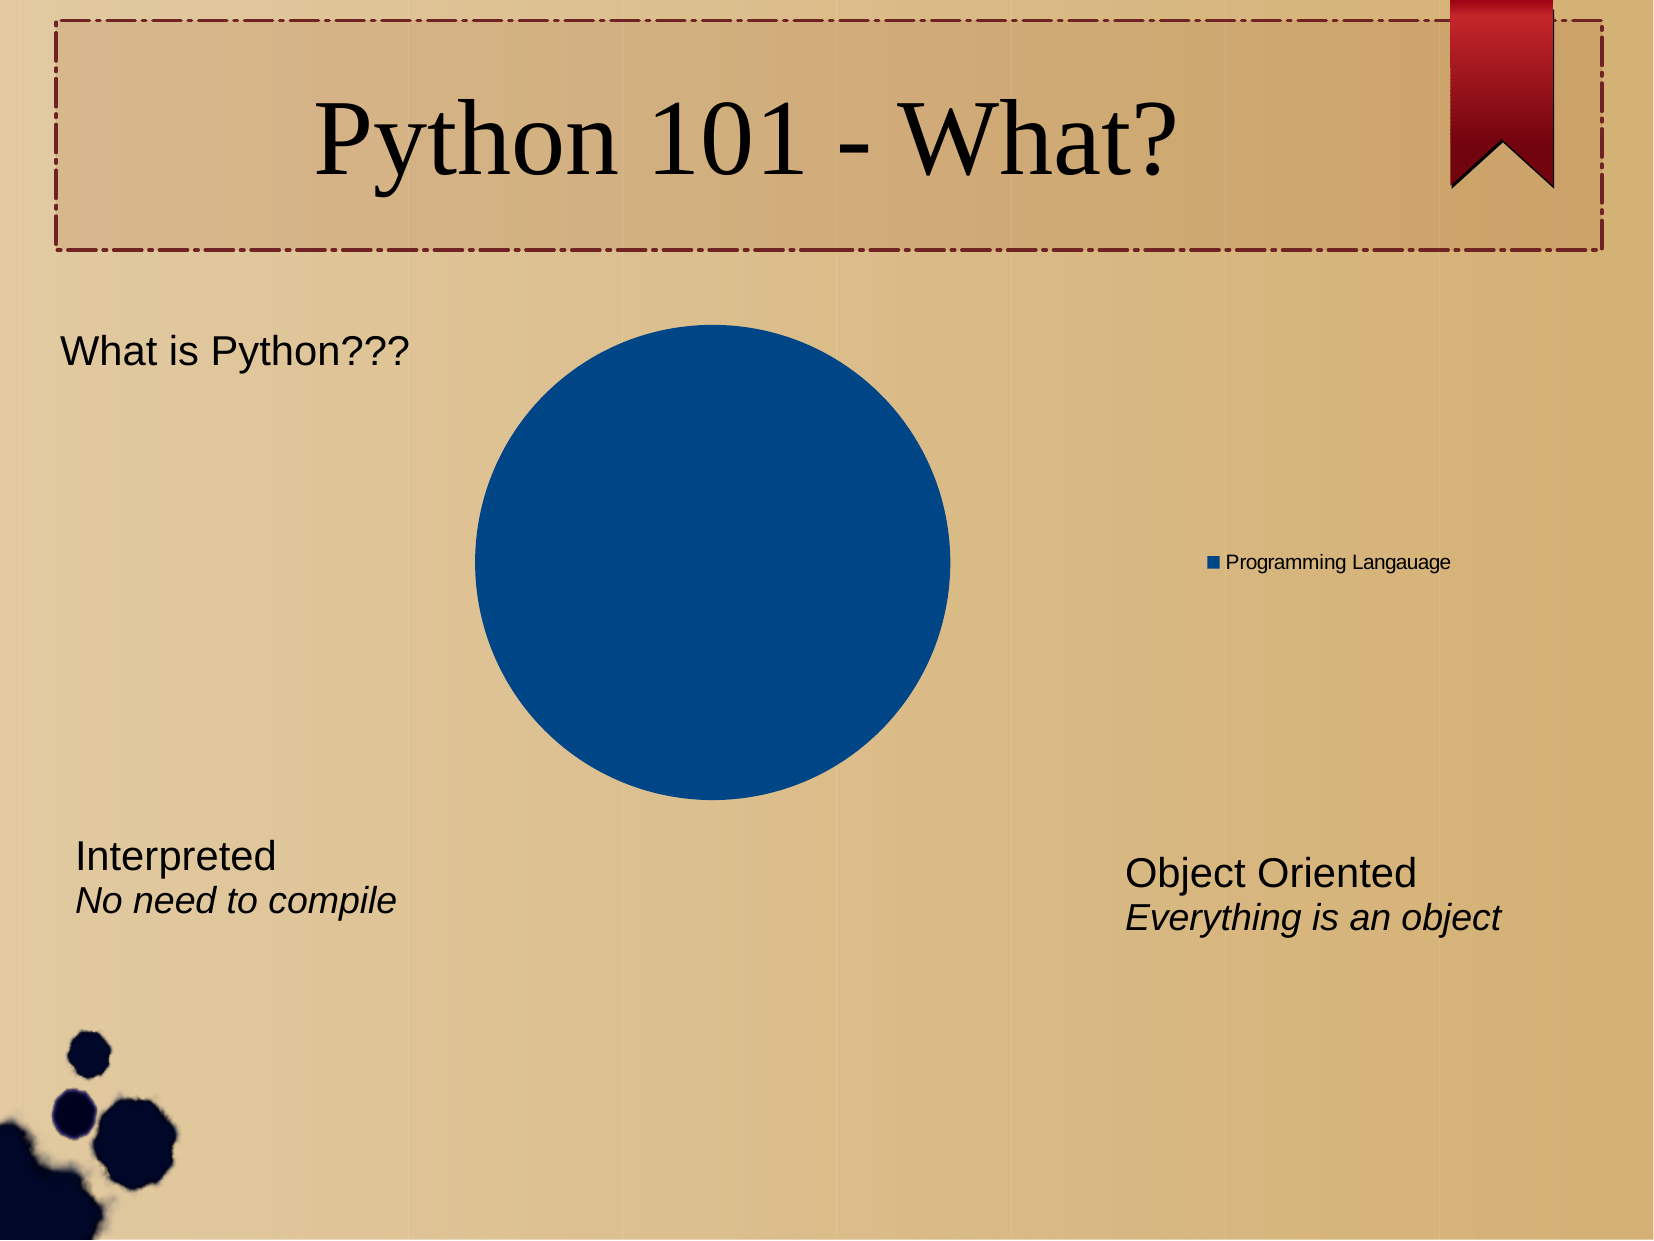

# Python 101 - What?
What is Python???
### Chart
| Category | Column 1 | | |
|---|---|---|---|
| Programming Langauage | 100.0 | None | None |
Object Oriented
Everything is an object
Interpreted
No need to compile